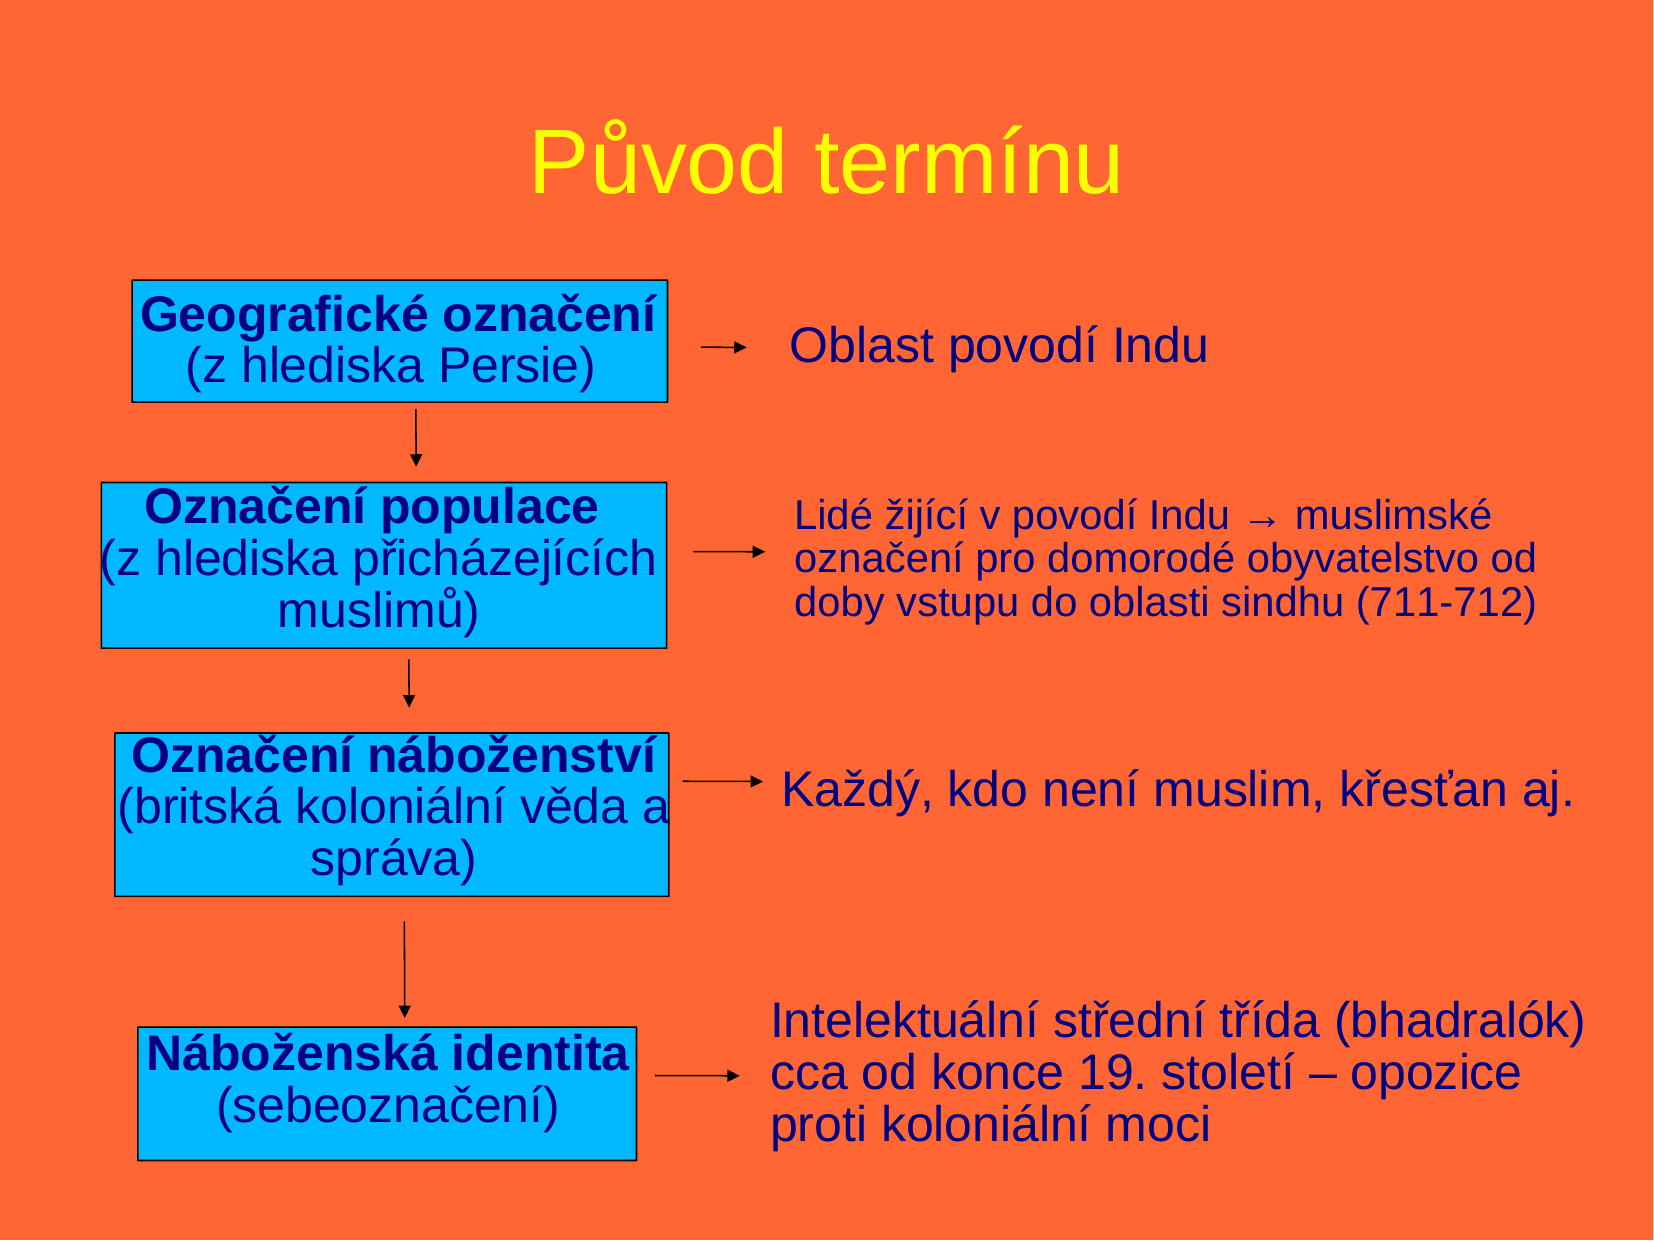

# Původ termínu
Geografické označení
(z hlediska Persie)
Oblast povodí Indu
Označení populace
(z hlediska přicházejících muslimů)
Lidé žijící v povodí Indu → muslimské označení pro domorodé obyvatelstvo od doby vstupu do oblasti sindhu (711-712)
Označení náboženství
(britská koloniální věda a správa)
Každý, kdo není muslim, křesťan aj.
Intelektuální střední třída (bhadralók) cca od konce 19. století – opozice proti koloniální moci
Náboženská identita
(sebeoznačení)